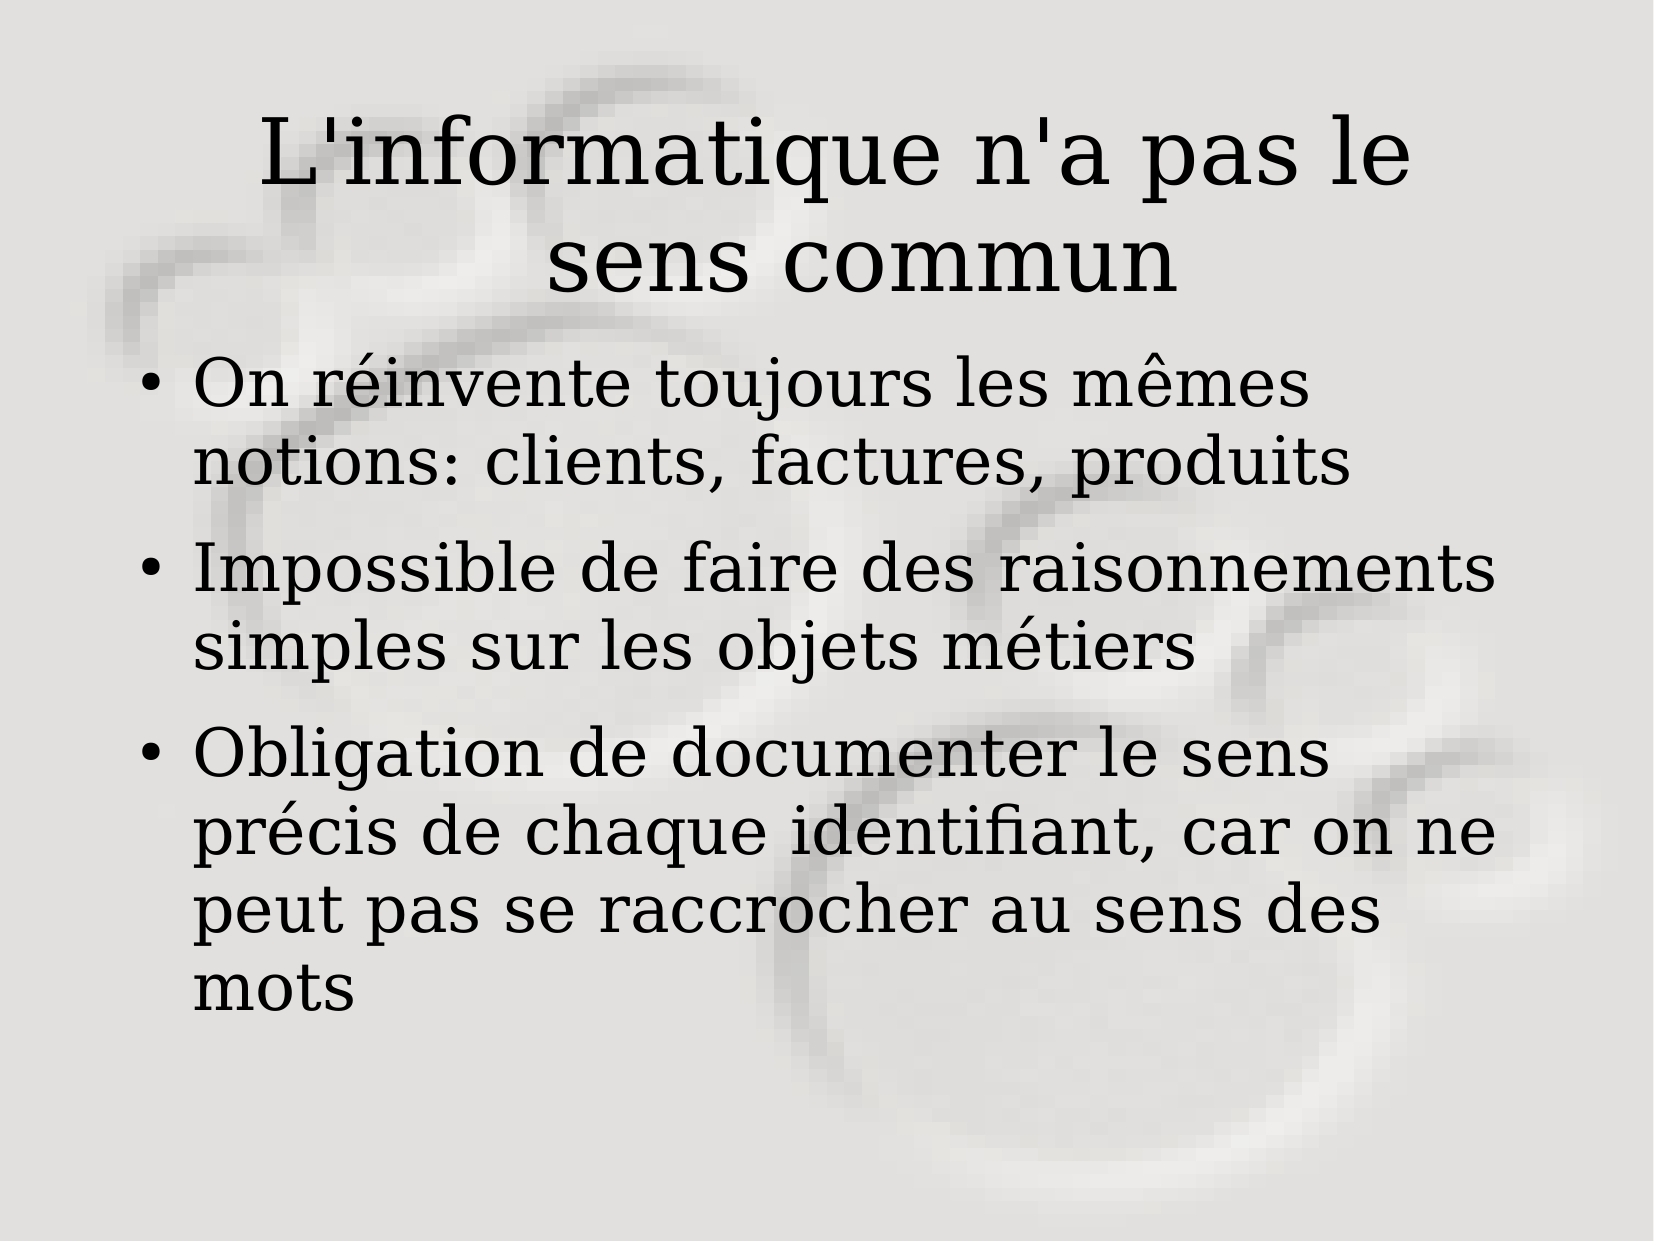

# L'informatique n'a pas le sens commun
On réinvente toujours les mêmes notions: clients, factures, produits
Impossible de faire des raisonnements simples sur les objets métiers
Obligation de documenter le sens précis de chaque identifiant, car on ne peut pas se raccrocher au sens des mots